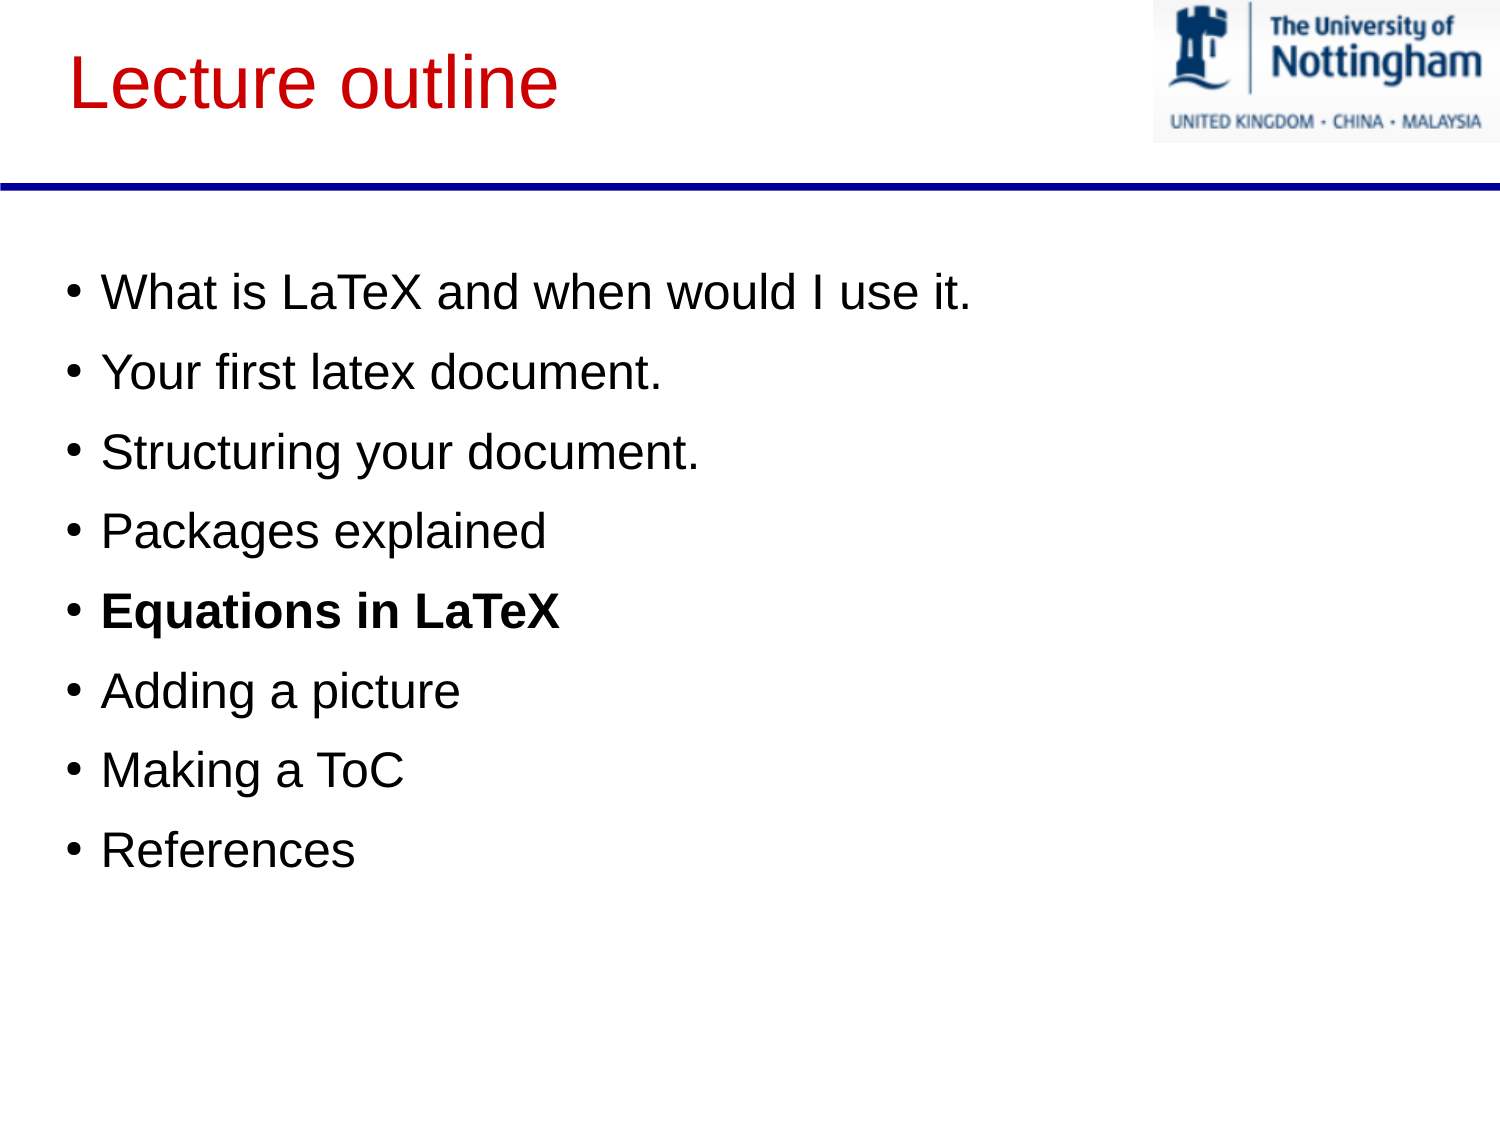

Lecture outline
What is LaTeX and when would I use it.
Your first latex document.
Structuring your document.
Packages explained
Equations in LaTeX
Adding a picture
Making a ToC
References